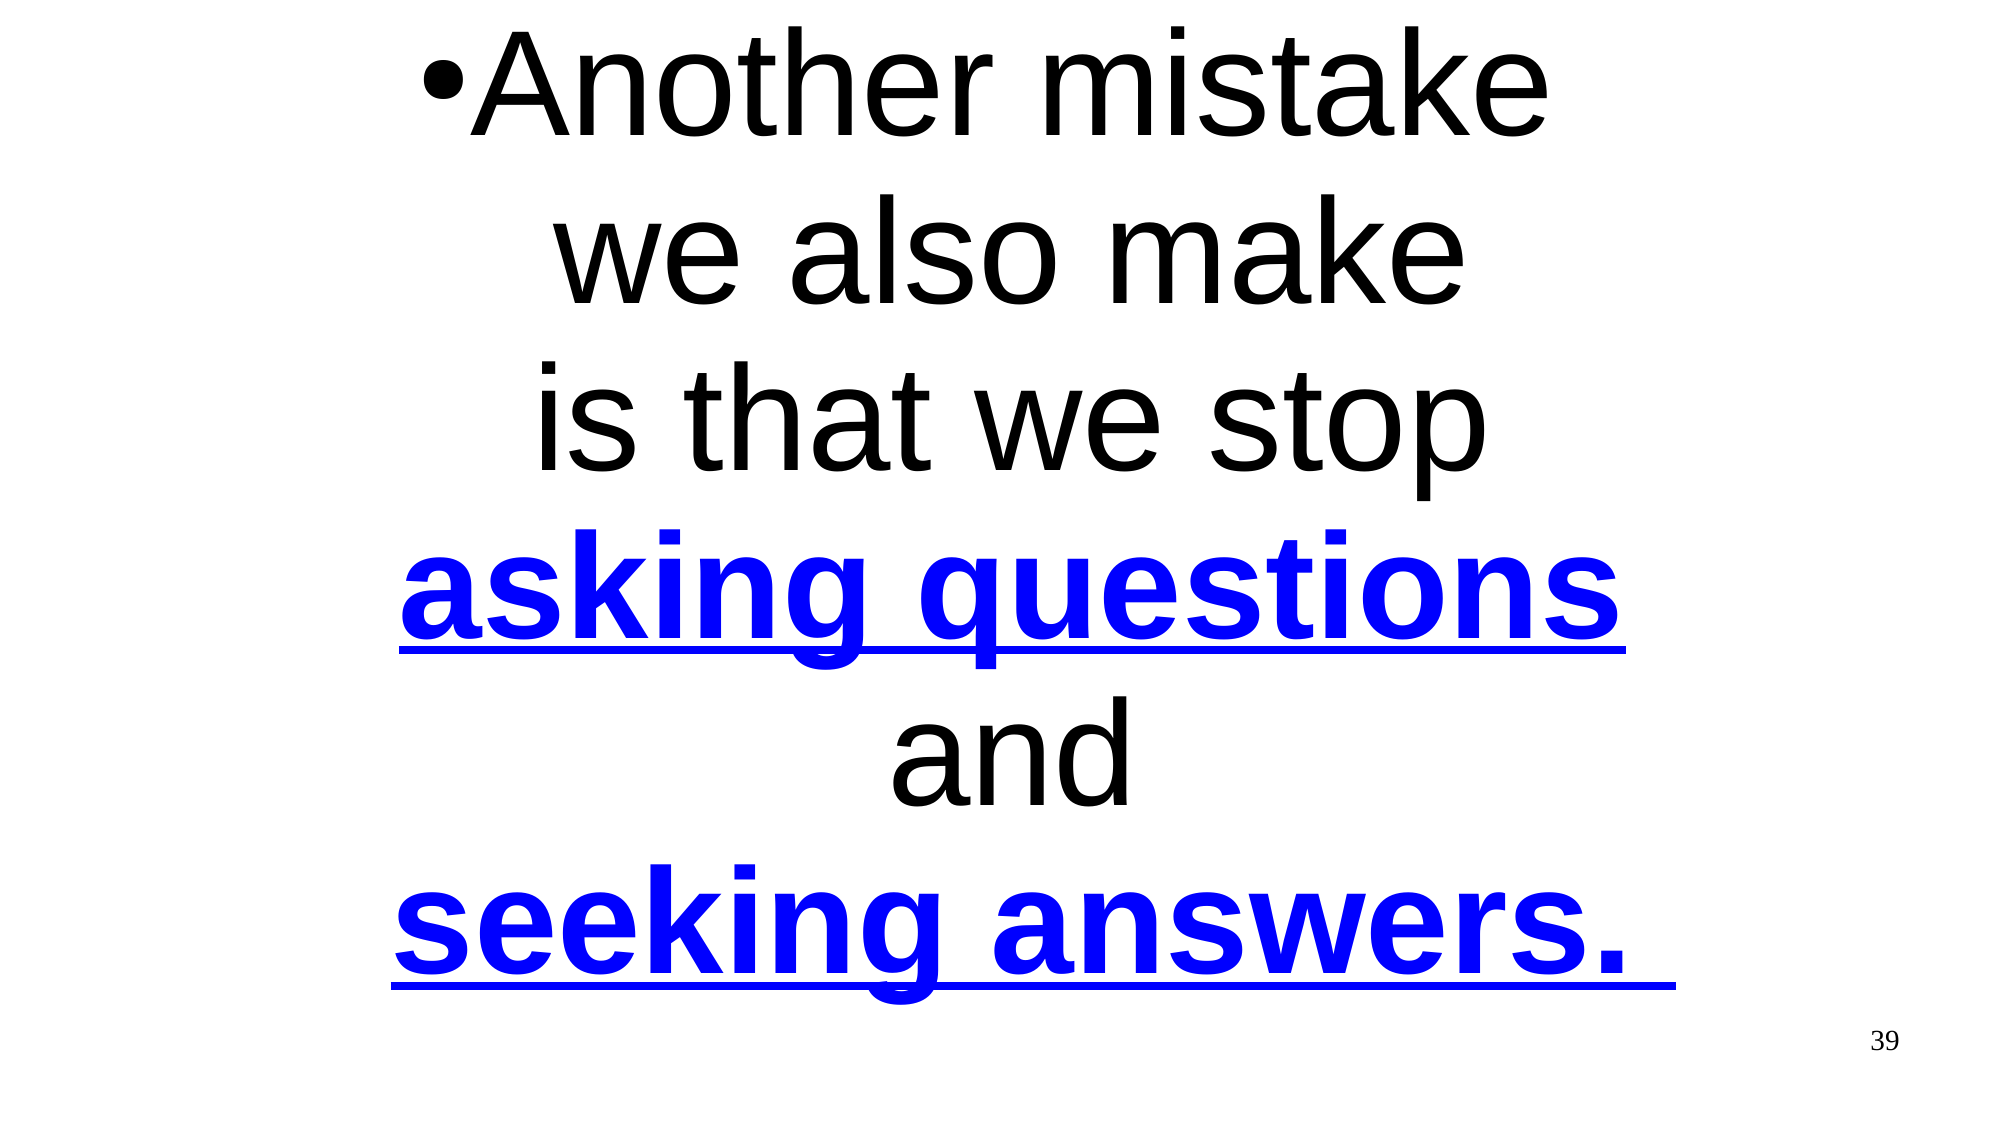

# Another mistake we also make is that we stop asking questions and seeking answers.
39